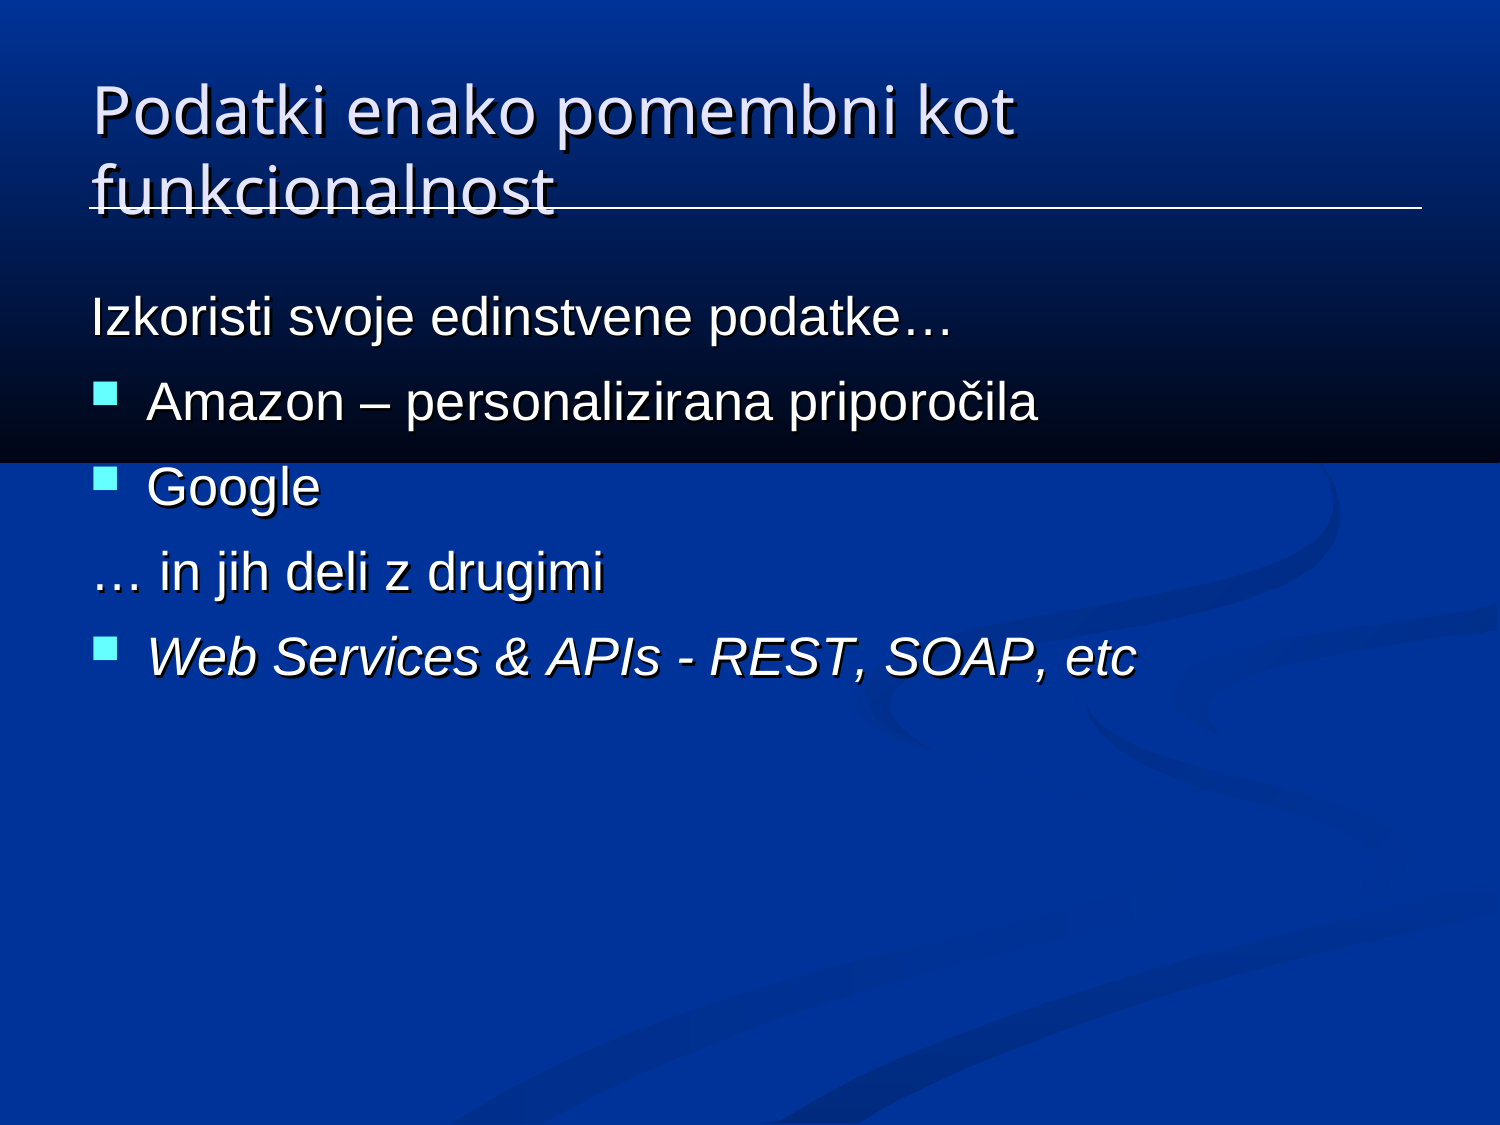

Podatki enako pomembni kot funkcionalnost
# Izkoristi svoje edinstvene podatke…
Amazon – personalizirana priporočila
Google
… in jih deli z drugimi
Web Services & APIs - REST, SOAP, etc